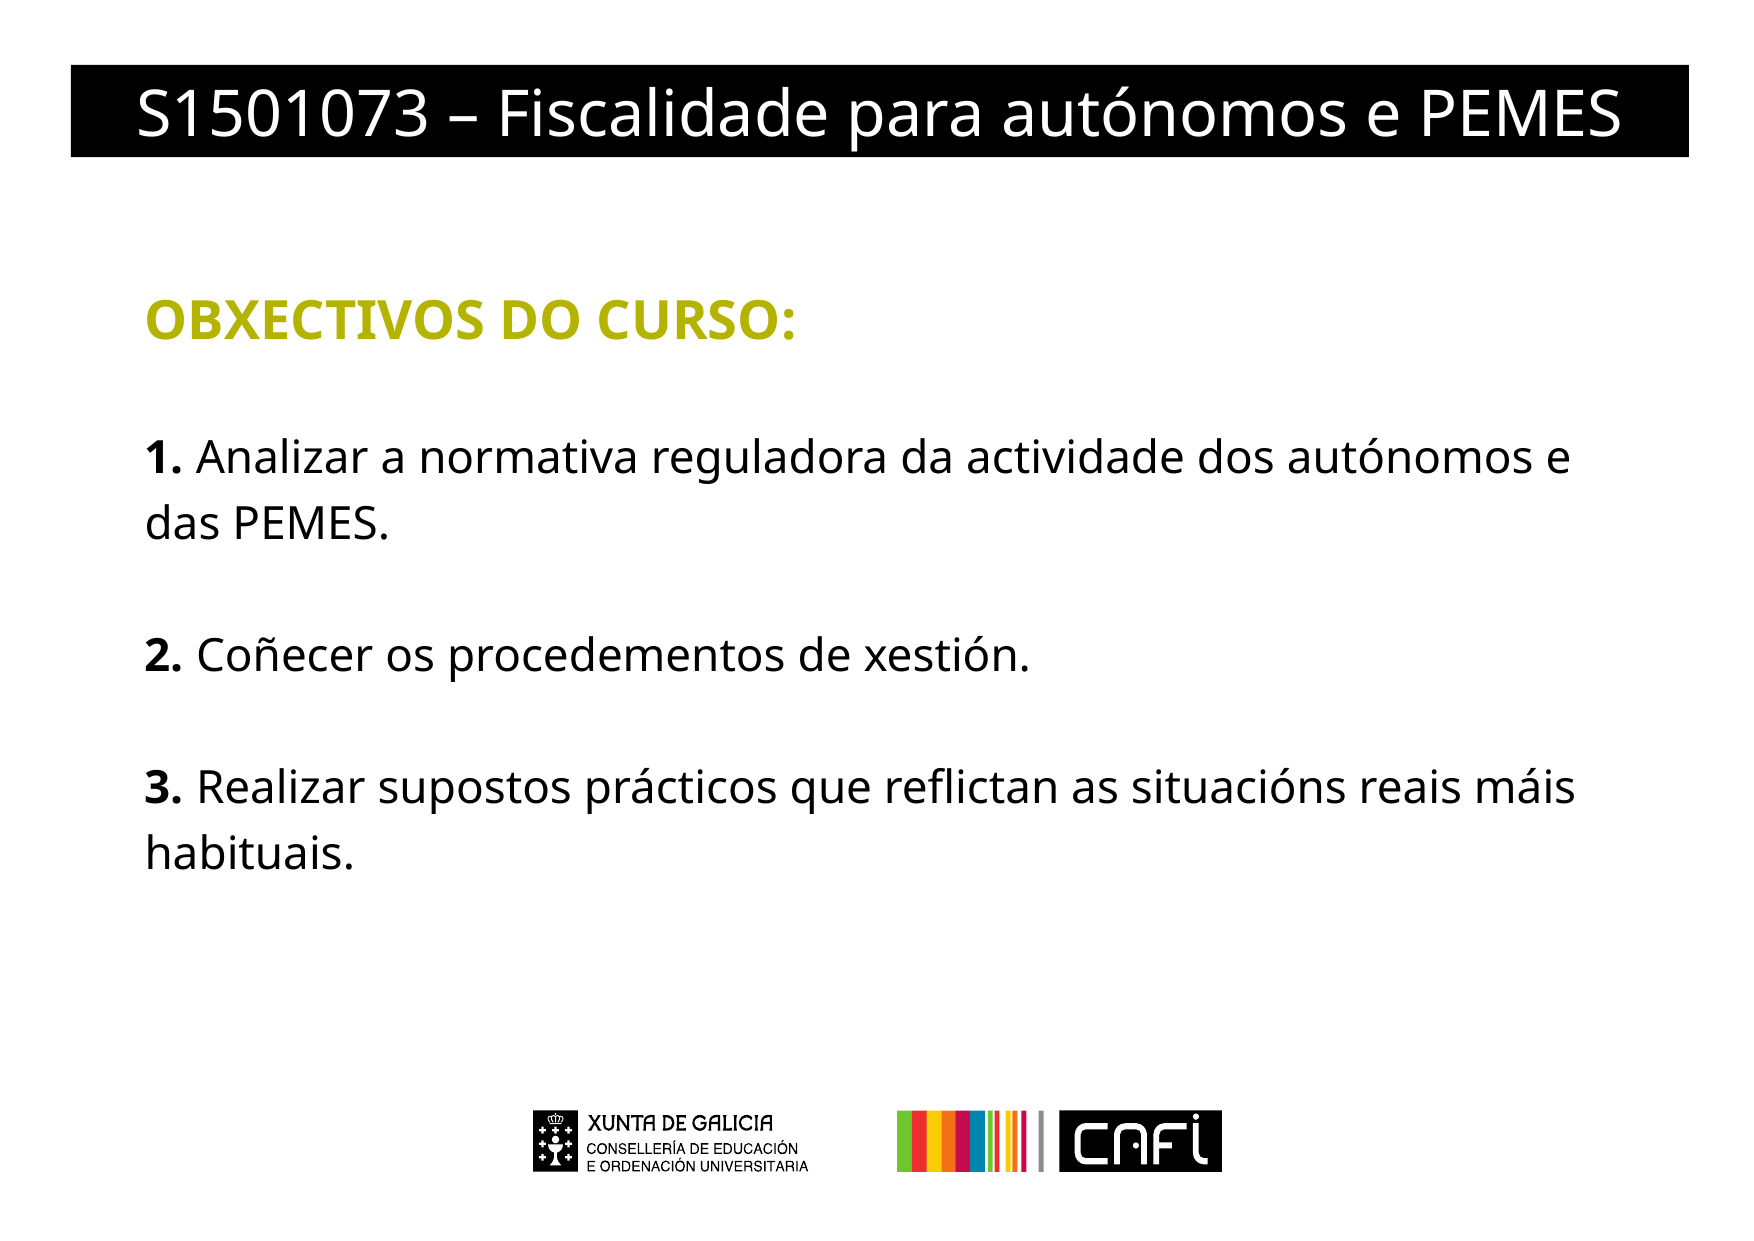

S1501073 – Fiscalidade para autónomos e PEMES
OBXECTIVOS DO CURSO:
1. Analizar a normativa reguladora da actividade dos autónomos e das PEMES.
2. Coñecer os procedementos de xestión.
3. Realizar supostos prácticos que reflictan as situacións reais máis habituais.